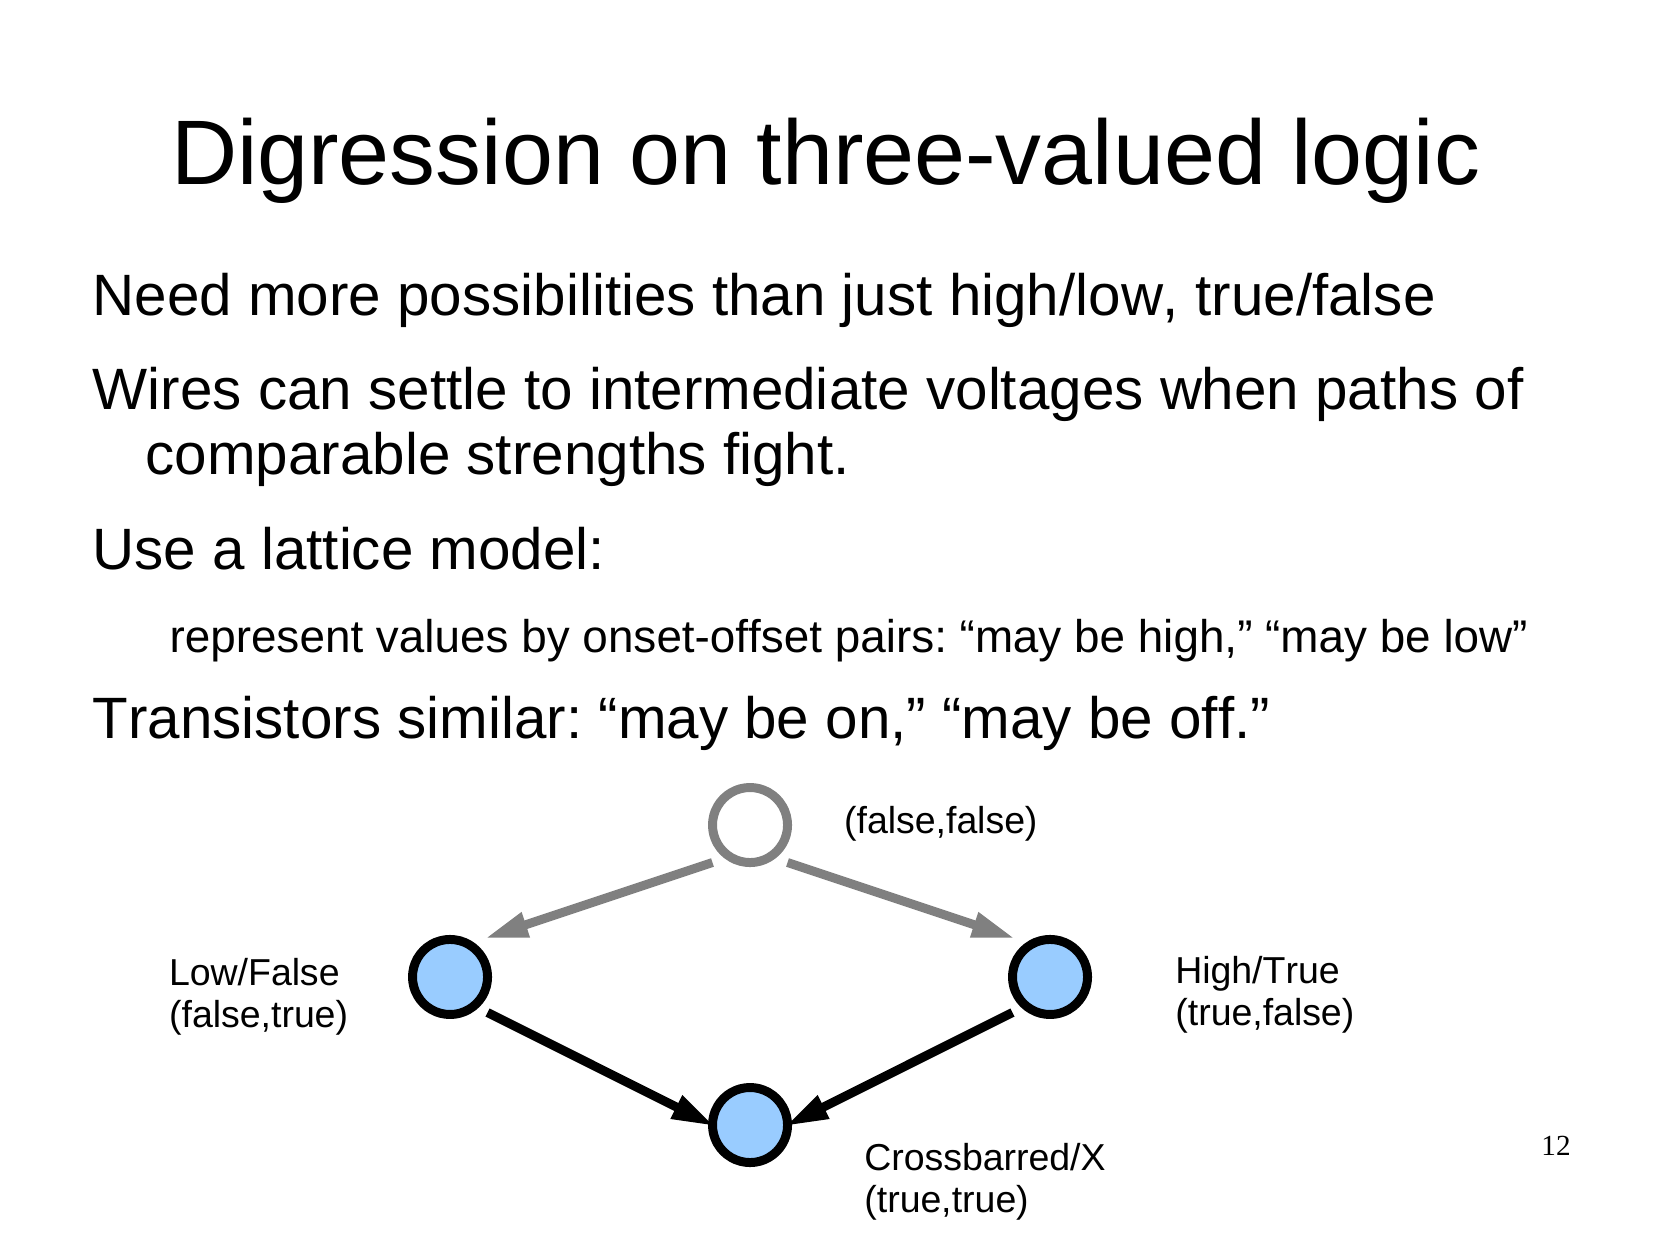

# Digression on three-valued logic
Need more possibilities than just high/low, true/false
Wires can settle to intermediate voltages when paths of comparable strengths fight.
Use a lattice model:
represent values by onset-offset pairs: “may be high,” “may be low”
Transistors similar: “may be on,” “may be off.”
(false,false)
High/True
(true,false)
Low/False
(false,true)
Crossbarred/X
(true,true)
12